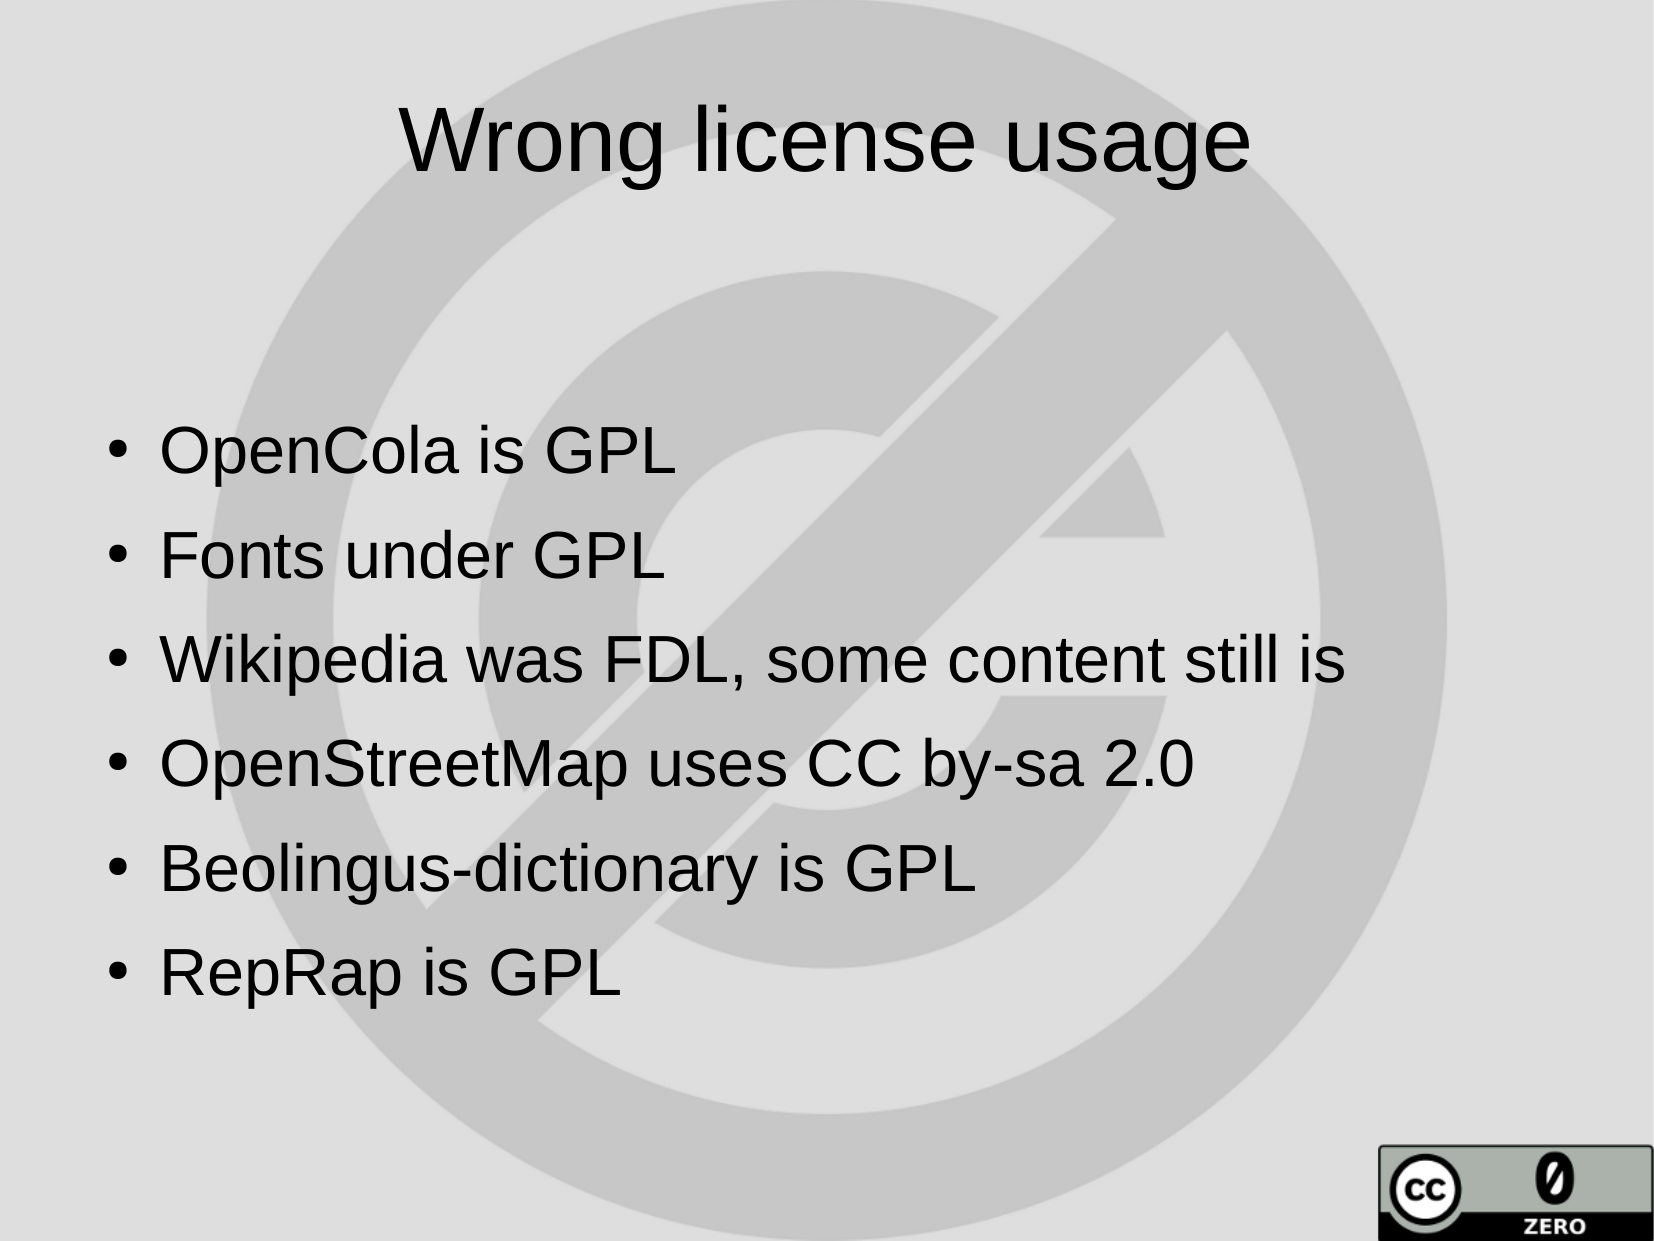

# Wrong license usage
OpenCola is GPL
Fonts under GPL
Wikipedia was FDL, some content still is
OpenStreetMap uses CC by-sa 2.0
Beolingus-dictionary is GPL
RepRap is GPL